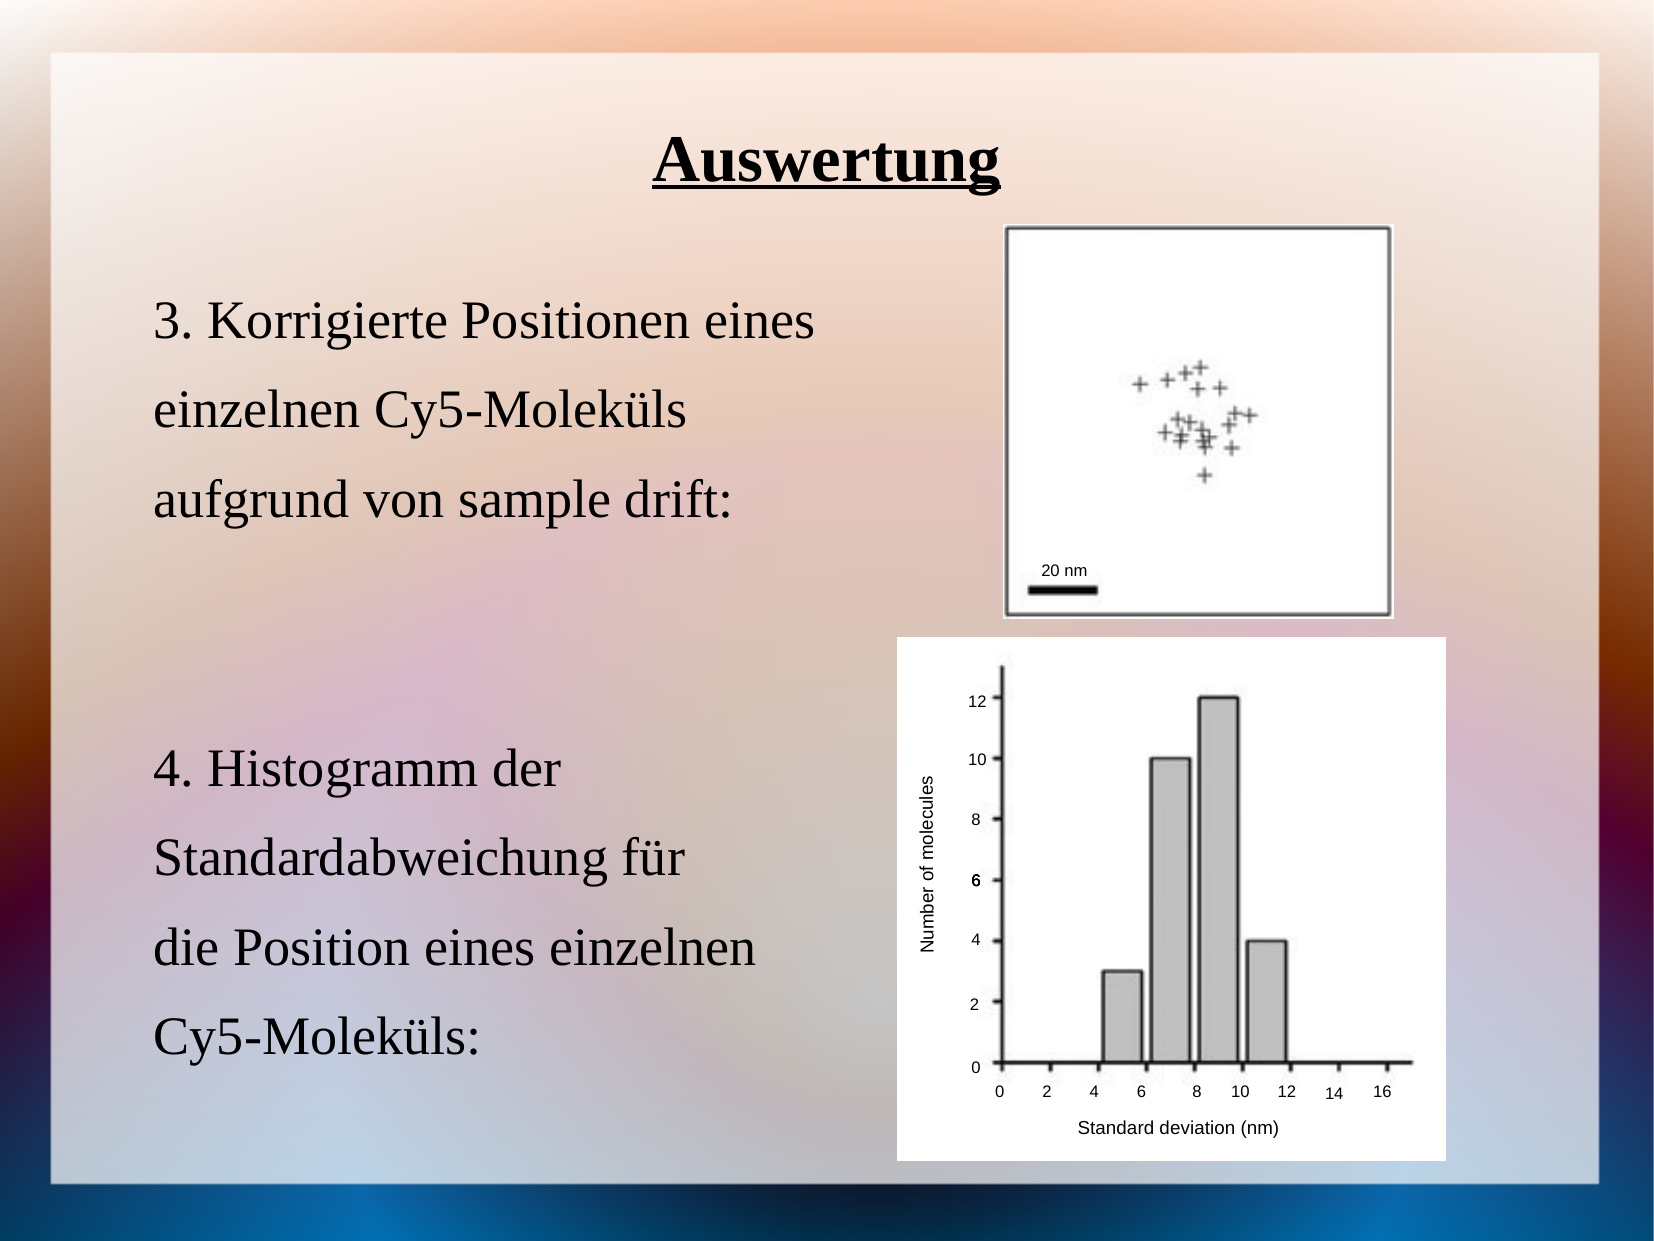

# Auswertung
3. Korrigierte Positionen eines
einzelnen Cy5-Moleküls
aufgrund von sample drift:
4. Histogramm der
Standardabweichung für
die Position eines einzelnen
Cy5-Moleküls:
20 nm
12
10
8
Number of molecules
6
6
6
6
4
2
0
0
2
4
6
8
10
12
16
14
Standard deviation (nm)